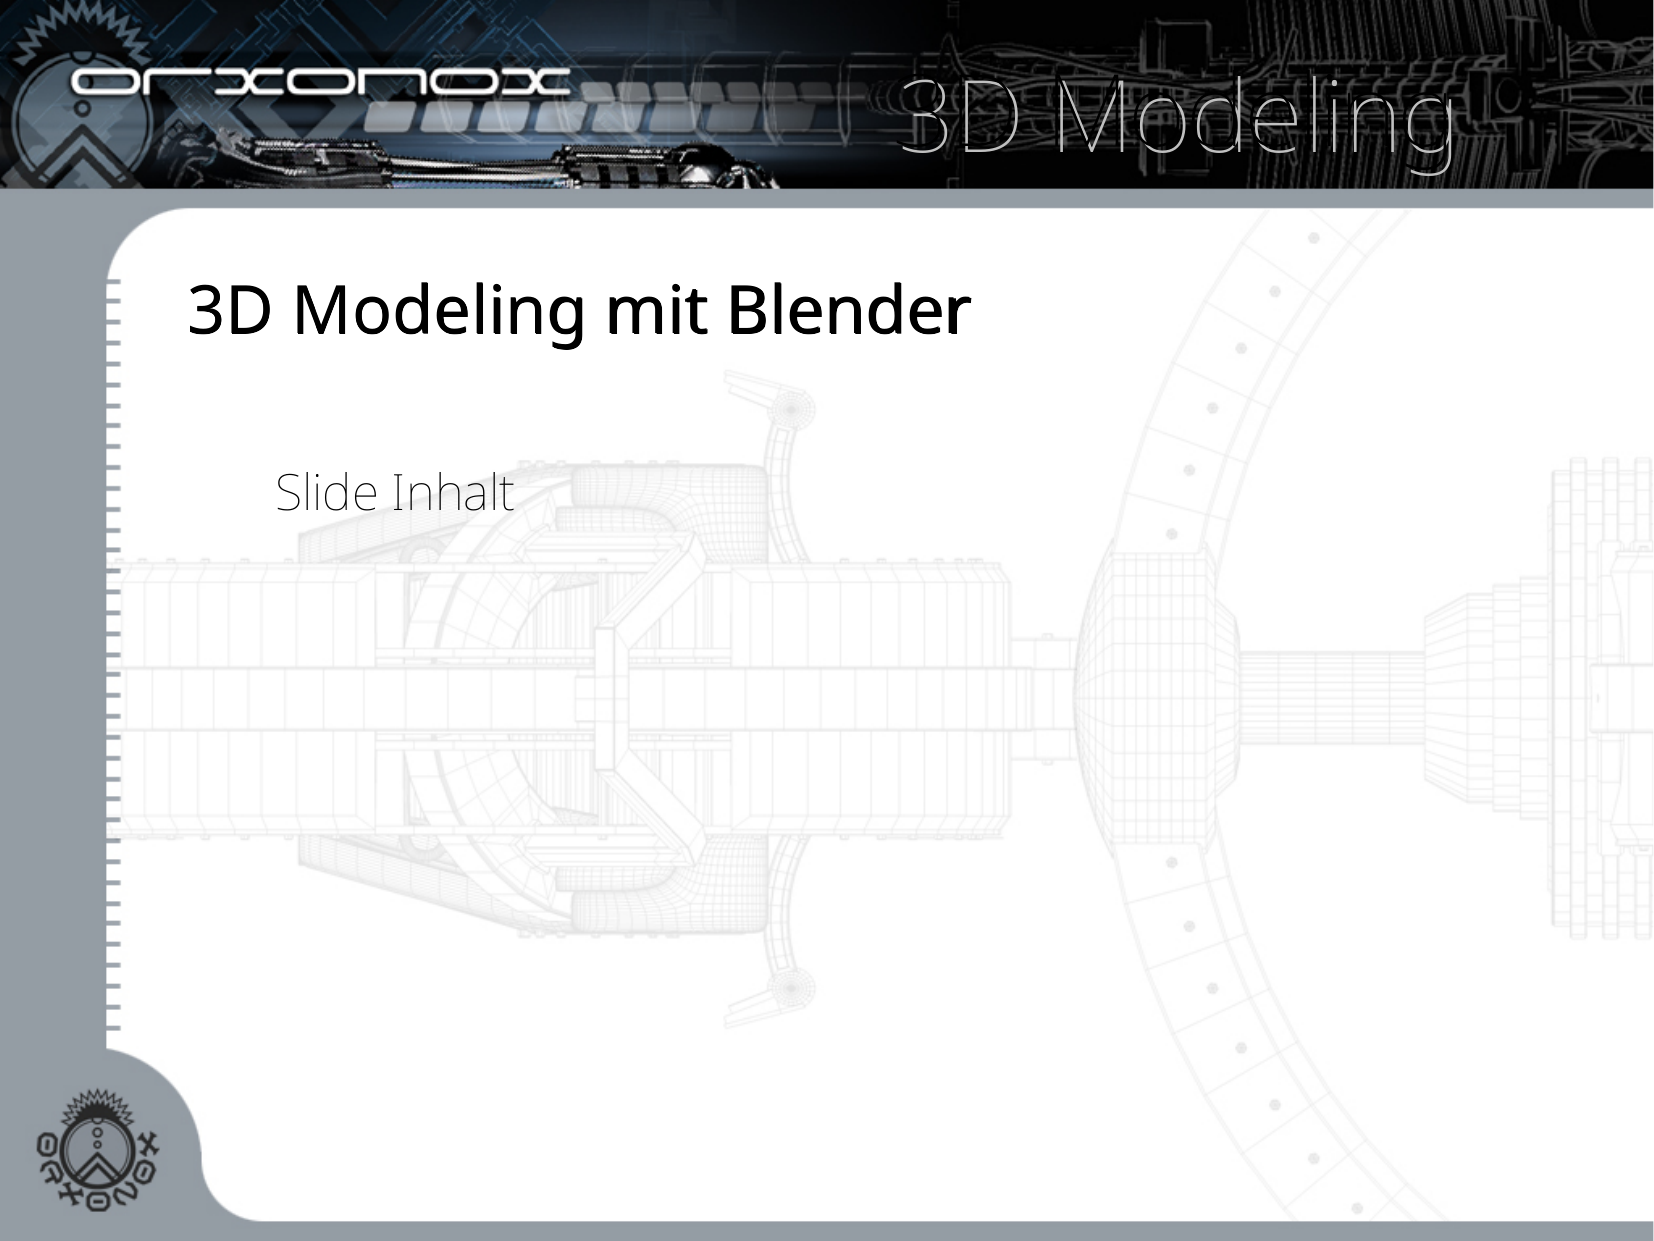

3D Modeling
3D Modeling mit Blender
Slide Inhalt